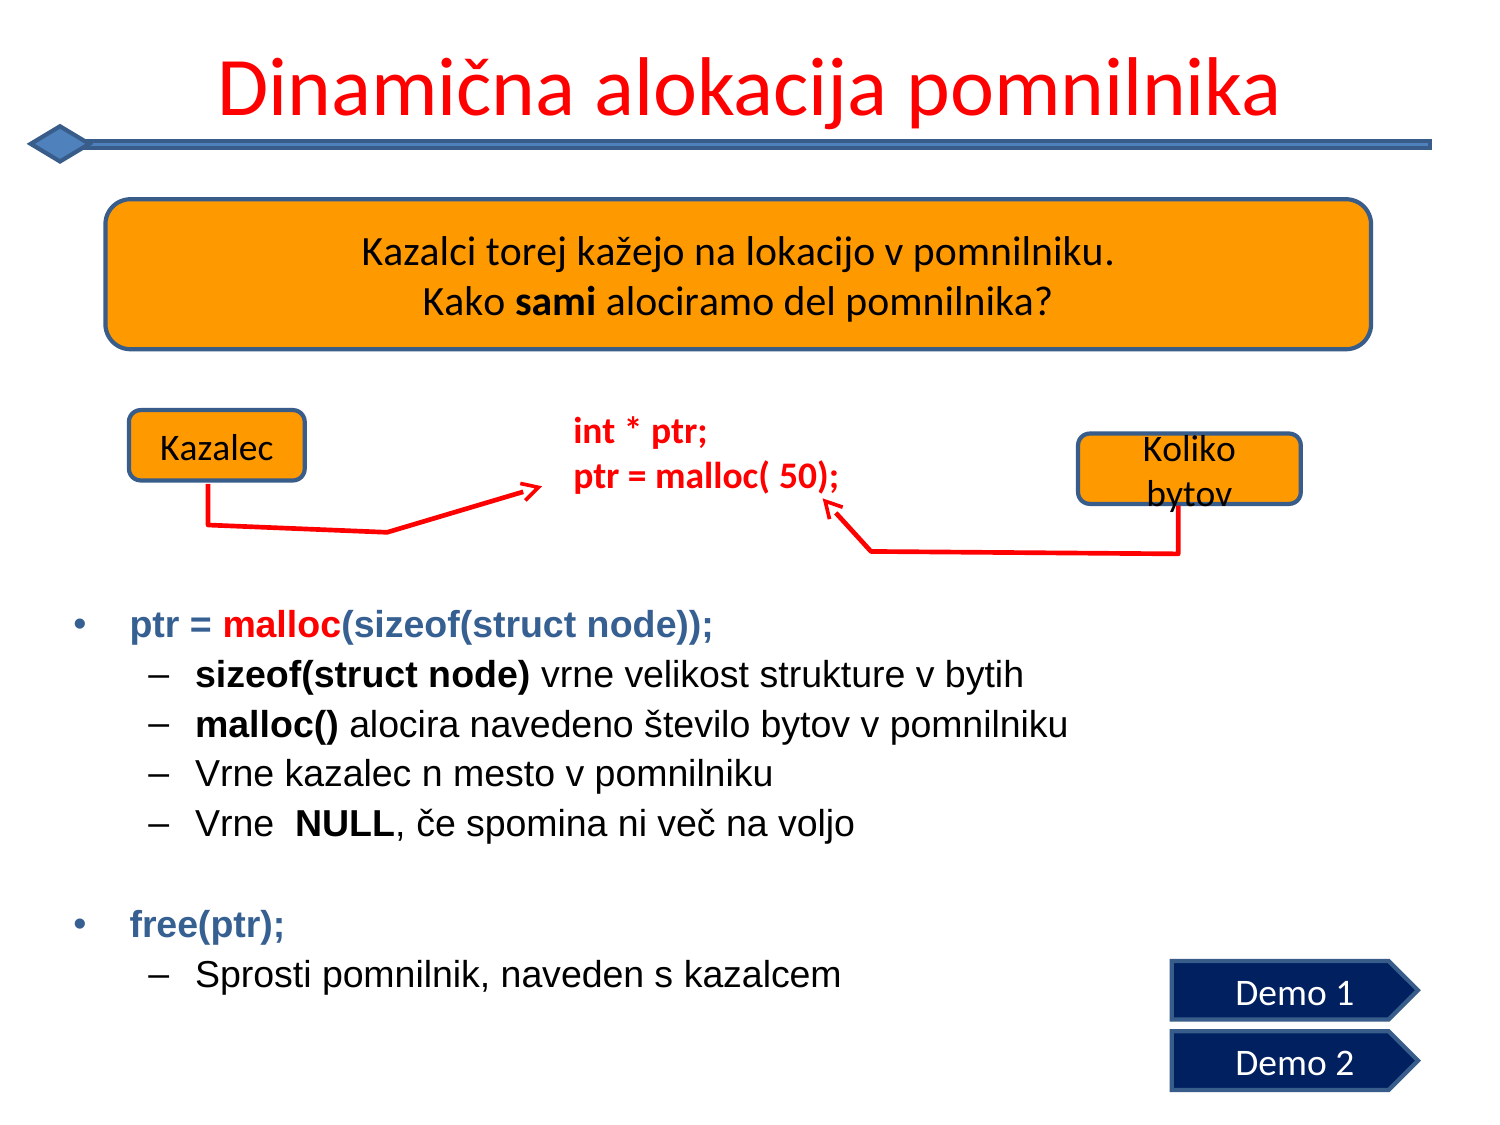

# Dinamična alokacija pomnilnika
Kazalci torej kažejo na lokacijo v pomnilniku.
Kako sami alociramo del pomnilnika?
int * ptr;
ptr = malloc( 50);
Kazalec
Koliko bytov
ptr = malloc(sizeof(struct node));
sizeof(struct node) vrne velikost strukture v bytih
malloc() alocira navedeno število bytov v pomnilniku
Vrne kazalec n mesto v pomnilniku
Vrne NULL, če spomina ni več na voljo
free(ptr);
Sprosti pomnilnik, naveden s kazalcem
Demo 1
Demo 2